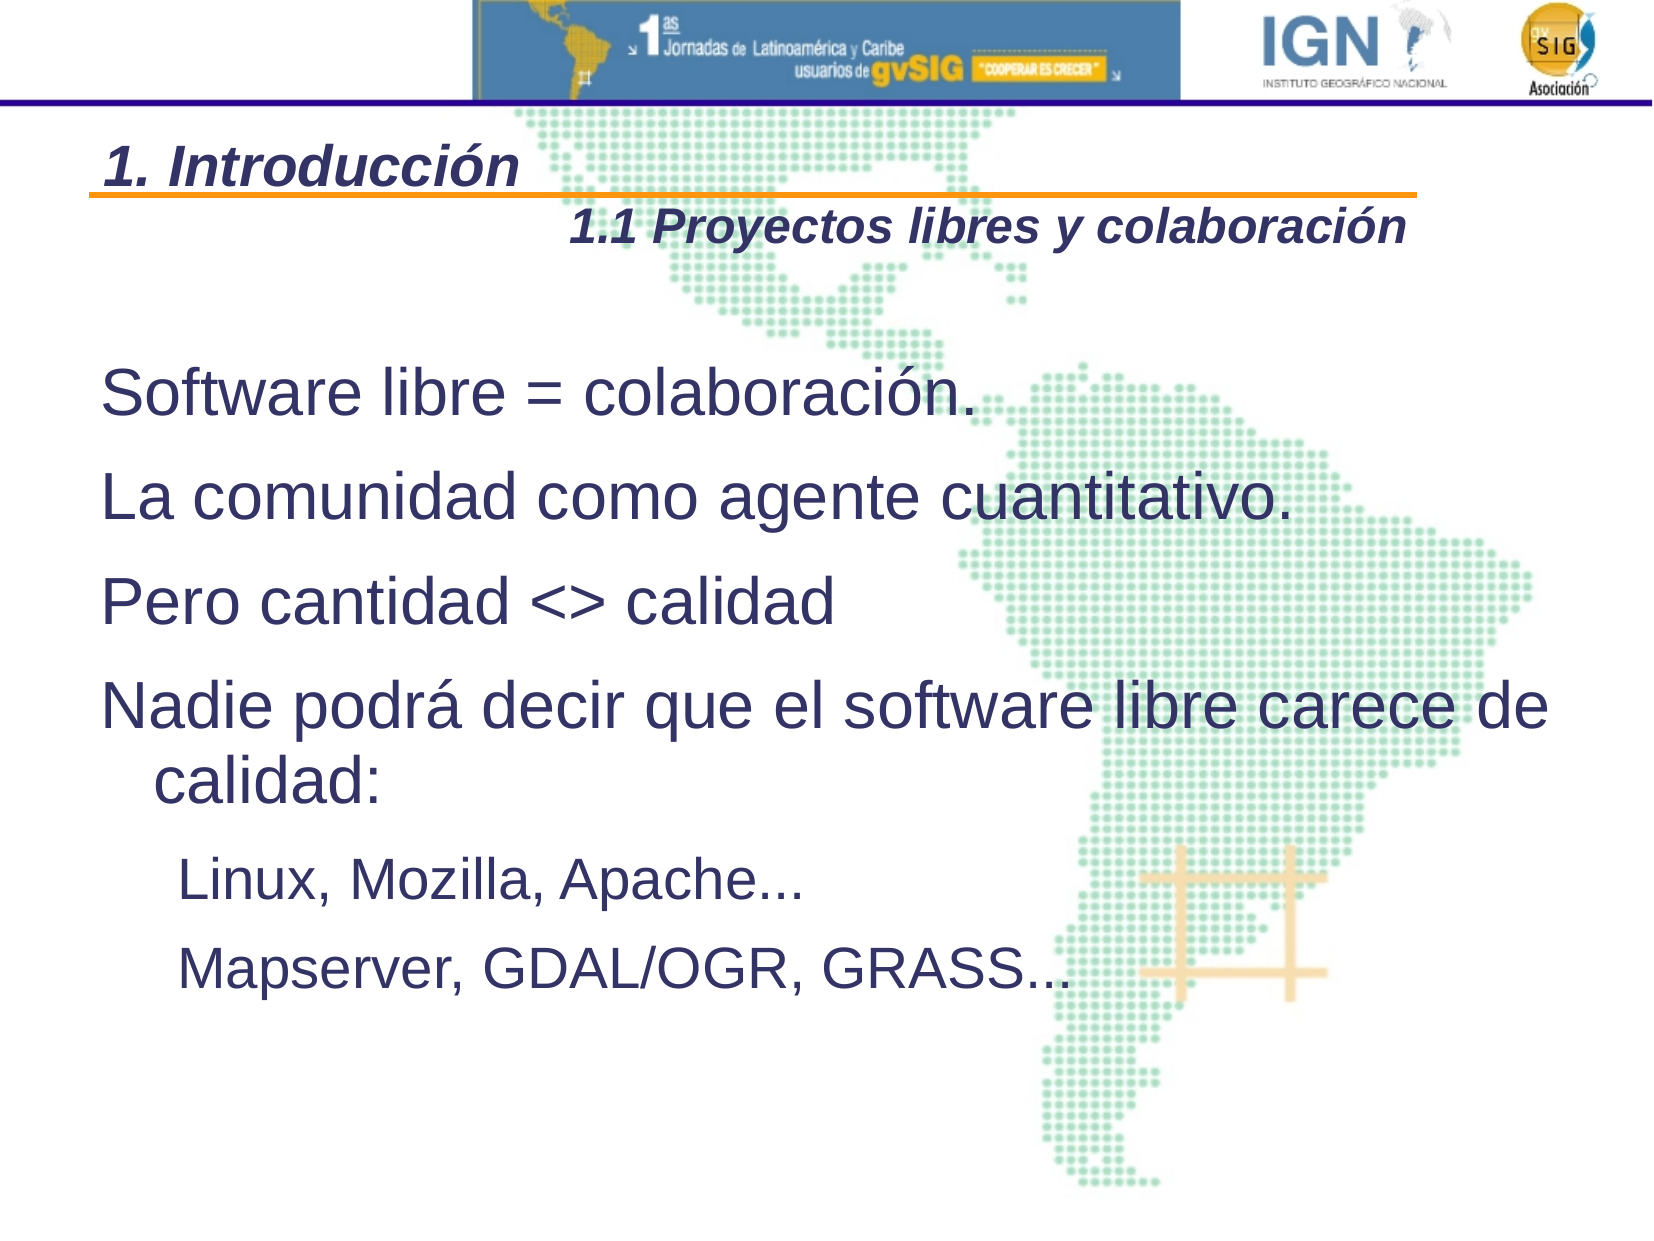

1. Introducción
1.1 Proyectos libres y colaboración
# Software libre = colaboración.
La comunidad como agente cuantitativo.
Pero cantidad <> calidad
Nadie podrá decir que el software libre carece de calidad:
Linux, Mozilla, Apache...
Mapserver, GDAL/OGR, GRASS...